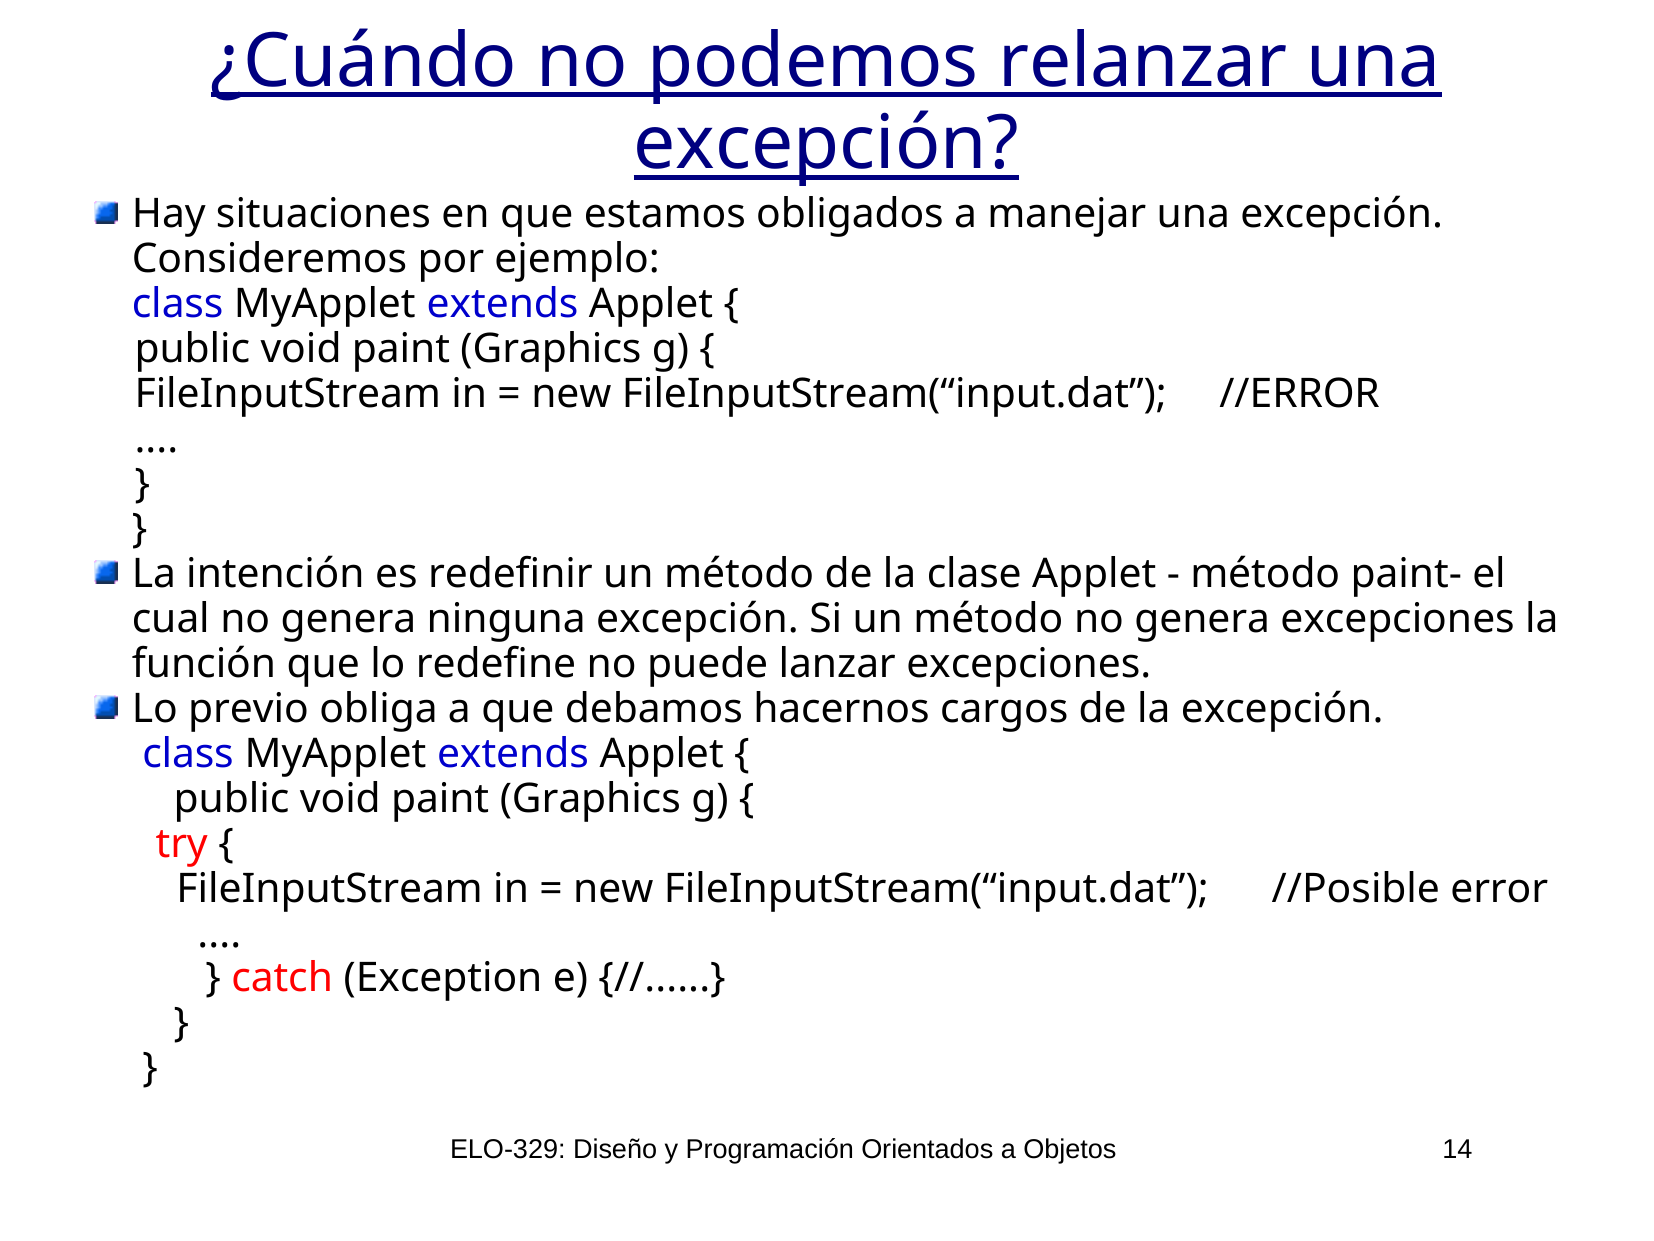

# ¿Cuándo no podemos relanzar una excepción?
Hay situaciones en que estamos obligados a manejar una excepción. Consideremos por ejemplo:
class MyApplet extends Applet {
	public void paint (Graphics g) {
		FileInputStream in = new FileInputStream(“input.dat”); //ERROR
		....
	}
}
La intención es redefinir un método de la clase Applet - método paint- el cual no genera ninguna excepción. Si un método no genera excepciones la función que lo redefine no puede lanzar excepciones.
Lo previo obliga a que debamos hacernos cargos de la excepción.
 class MyApplet extends Applet {
 public void paint (Graphics g) {
	 try {
	 FileInputStream in = new FileInputStream(“input.dat”); //Posible error
	 ....
 } catch (Exception e) {//......}
 }
 }
14